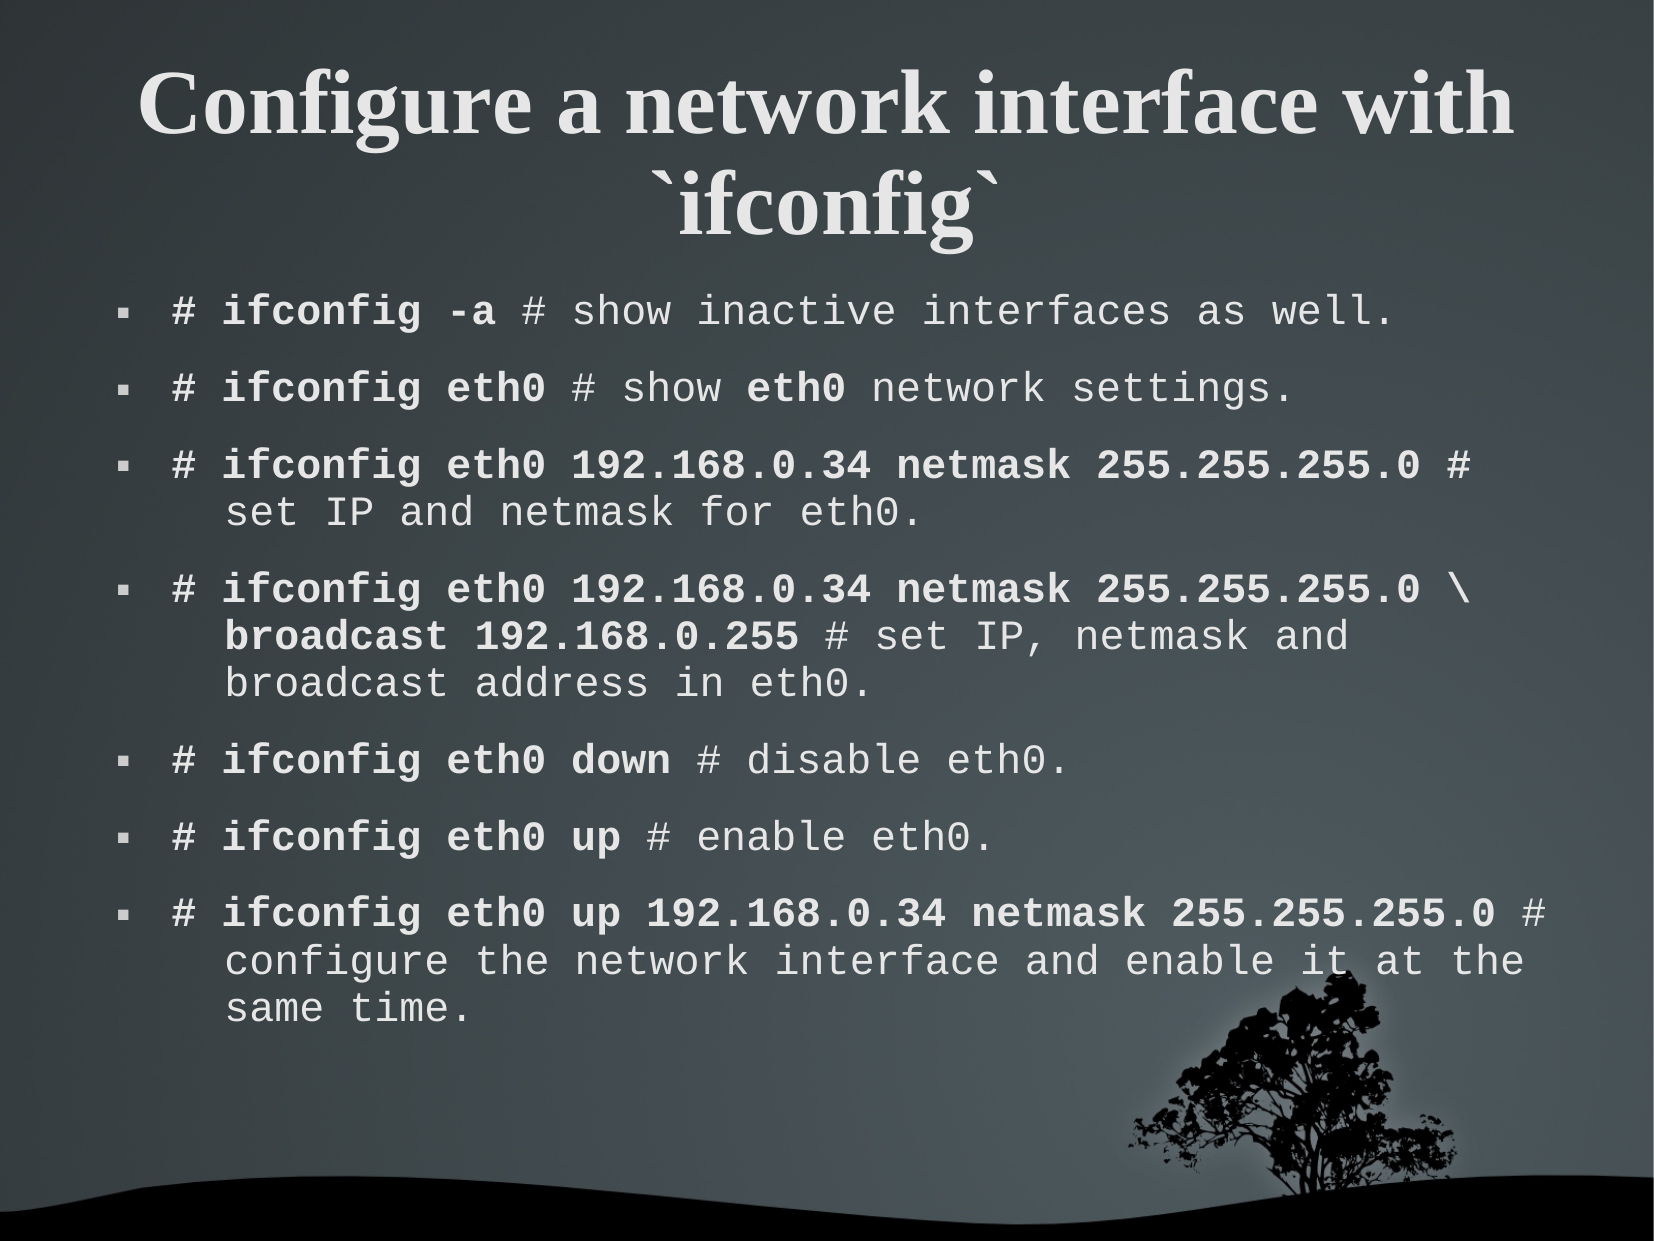

Configure a network interface with `ifconfig`
# # ifconfig -a # show inactive interfaces as well.
# ifconfig eth0 # show eth0 network settings.
# ifconfig eth0 192.168.0.34 netmask 255.255.255.0 # set IP and netmask for eth0.
# ifconfig eth0 192.168.0.34 netmask 255.255.255.0 \ broadcast 192.168.0.255 # set IP, netmask and broadcast address in eth0.
# ifconfig eth0 down # disable eth0.
# ifconfig eth0 up # enable eth0.
# ifconfig eth0 up 192.168.0.34 netmask 255.255.255.0 # configure the network interface and enable it at the same time.